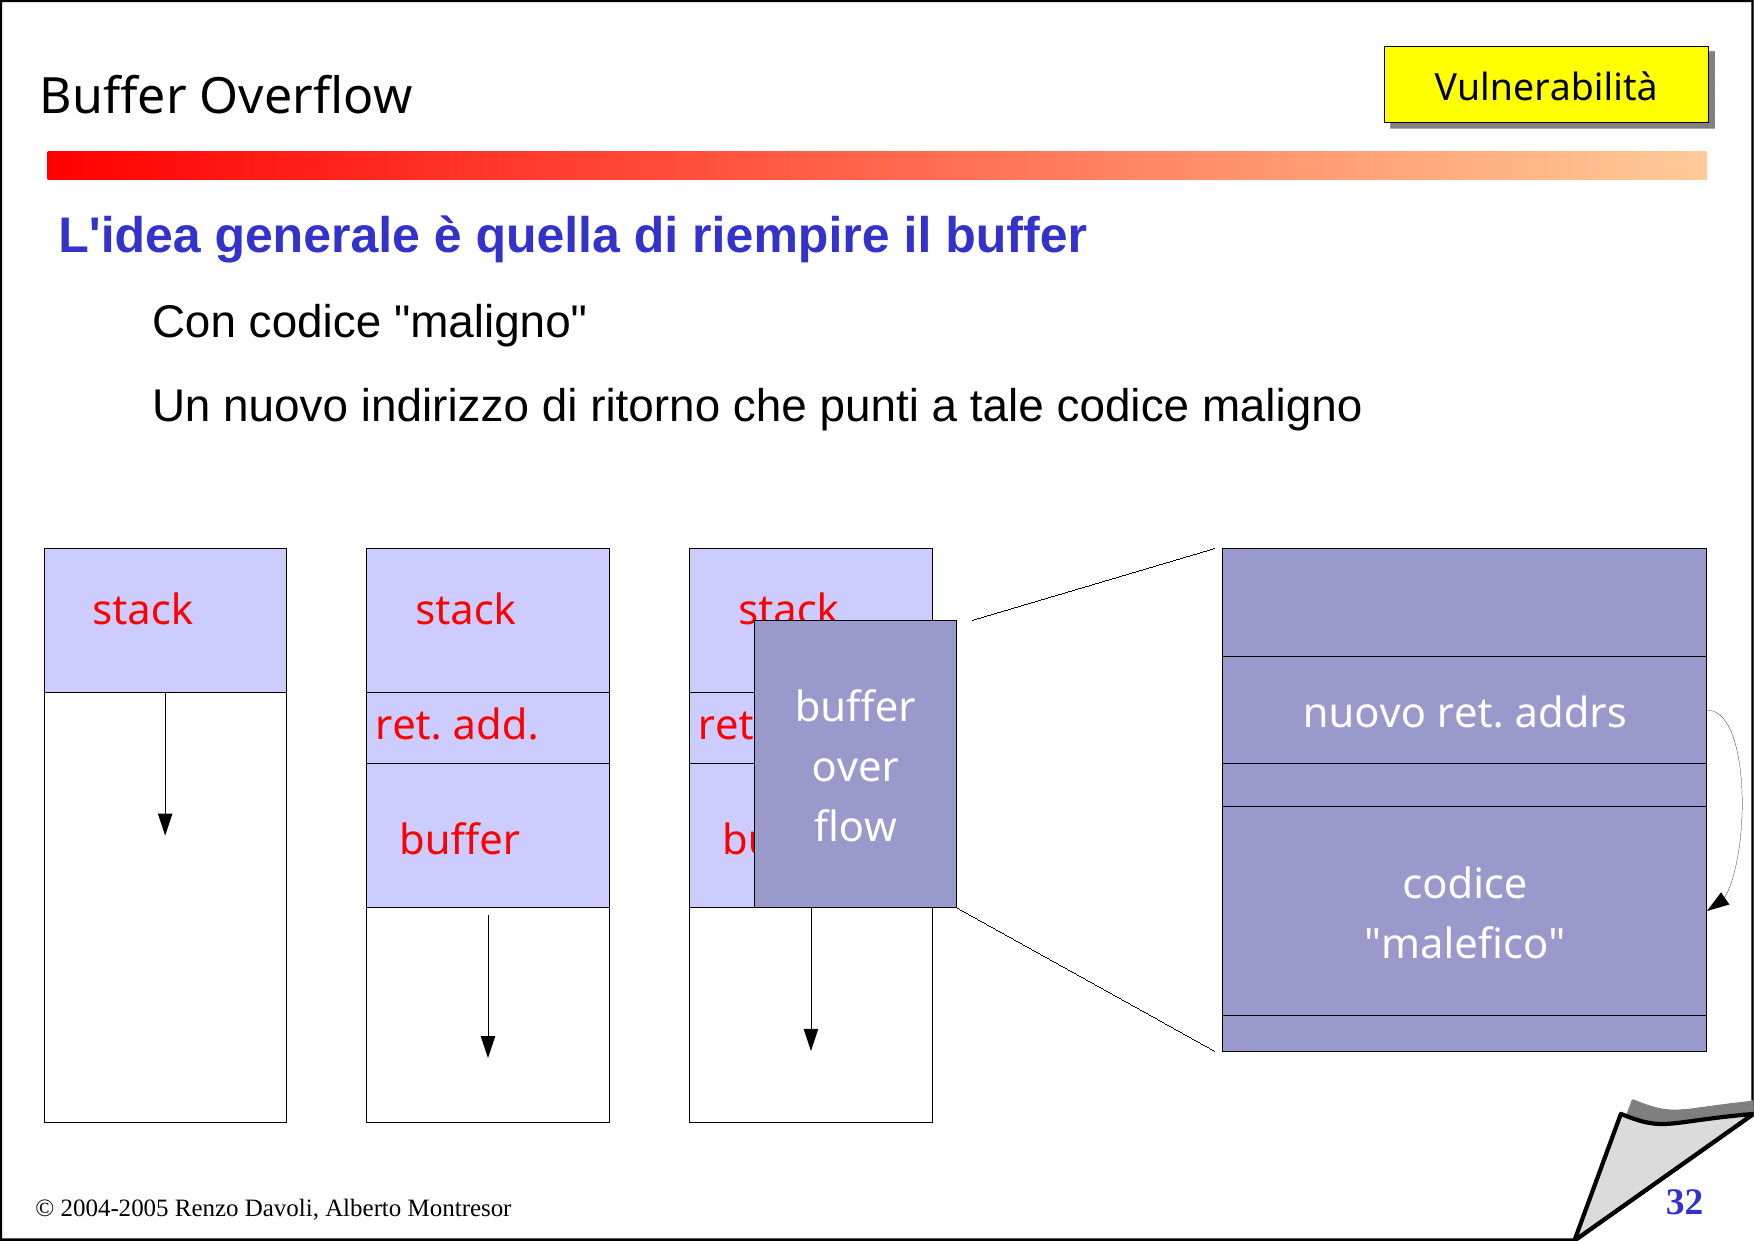

Vulnerabilità
# Buffer Overflow
L'idea generale è quella di riempire il buffer
Con codice "maligno"
Un nuovo indirizzo di ritorno che punti a tale codice maligno
stack
ret. add.
buffer
stack
buffer
over
flow
ret. add.
buffer
nuovo ret. addrs
codice
"malefico"
stack